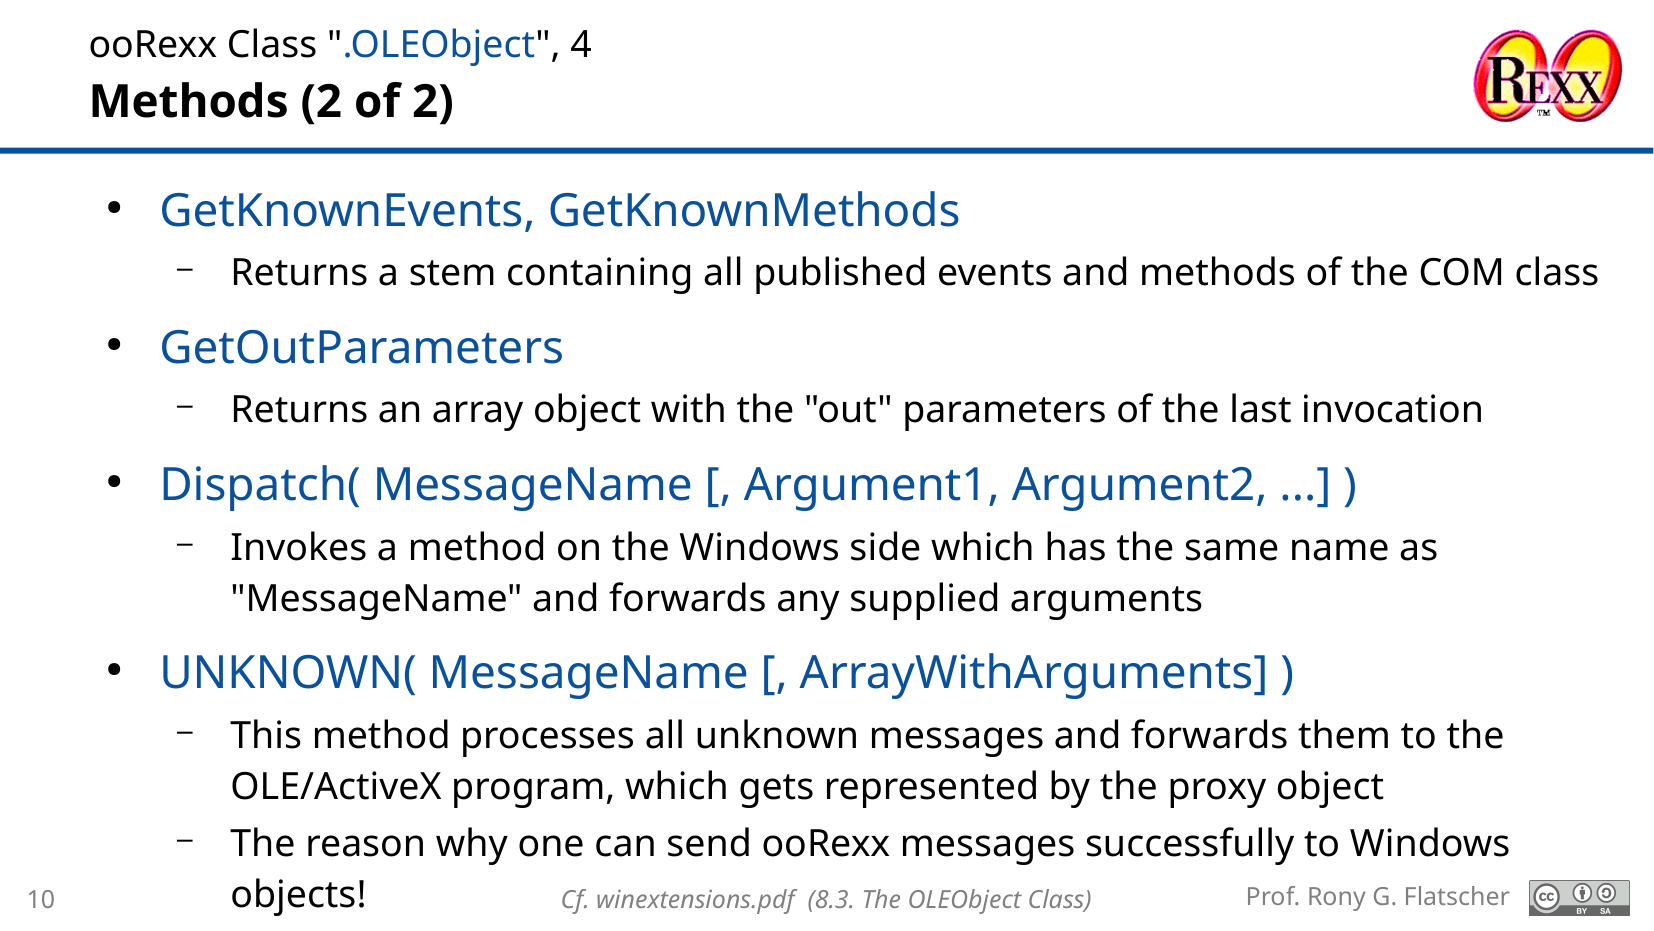

# ooRexx Class ".OLEObject", 4 Methods (2 of 2)
GetKnownEvents, GetKnownMethods
Returns a stem containing all published events and methods of the COM class
GetOutParameters
Returns an array object with the "out" parameters of the last invocation
Dispatch( MessageName [, Argument1, Argument2, ...] )
Invokes a method on the Windows side which has the same name as "MessageName" and forwards any supplied arguments
UNKNOWN( MessageName [, ArrayWithArguments] )
This method processes all unknown messages and forwards them to the OLE/ActiveX program, which gets represented by the proxy object
The reason why one can send ooRexx messages successfully to Windows objects!
Cf. winextensions.pdf (8.3. The OLEObject Class)